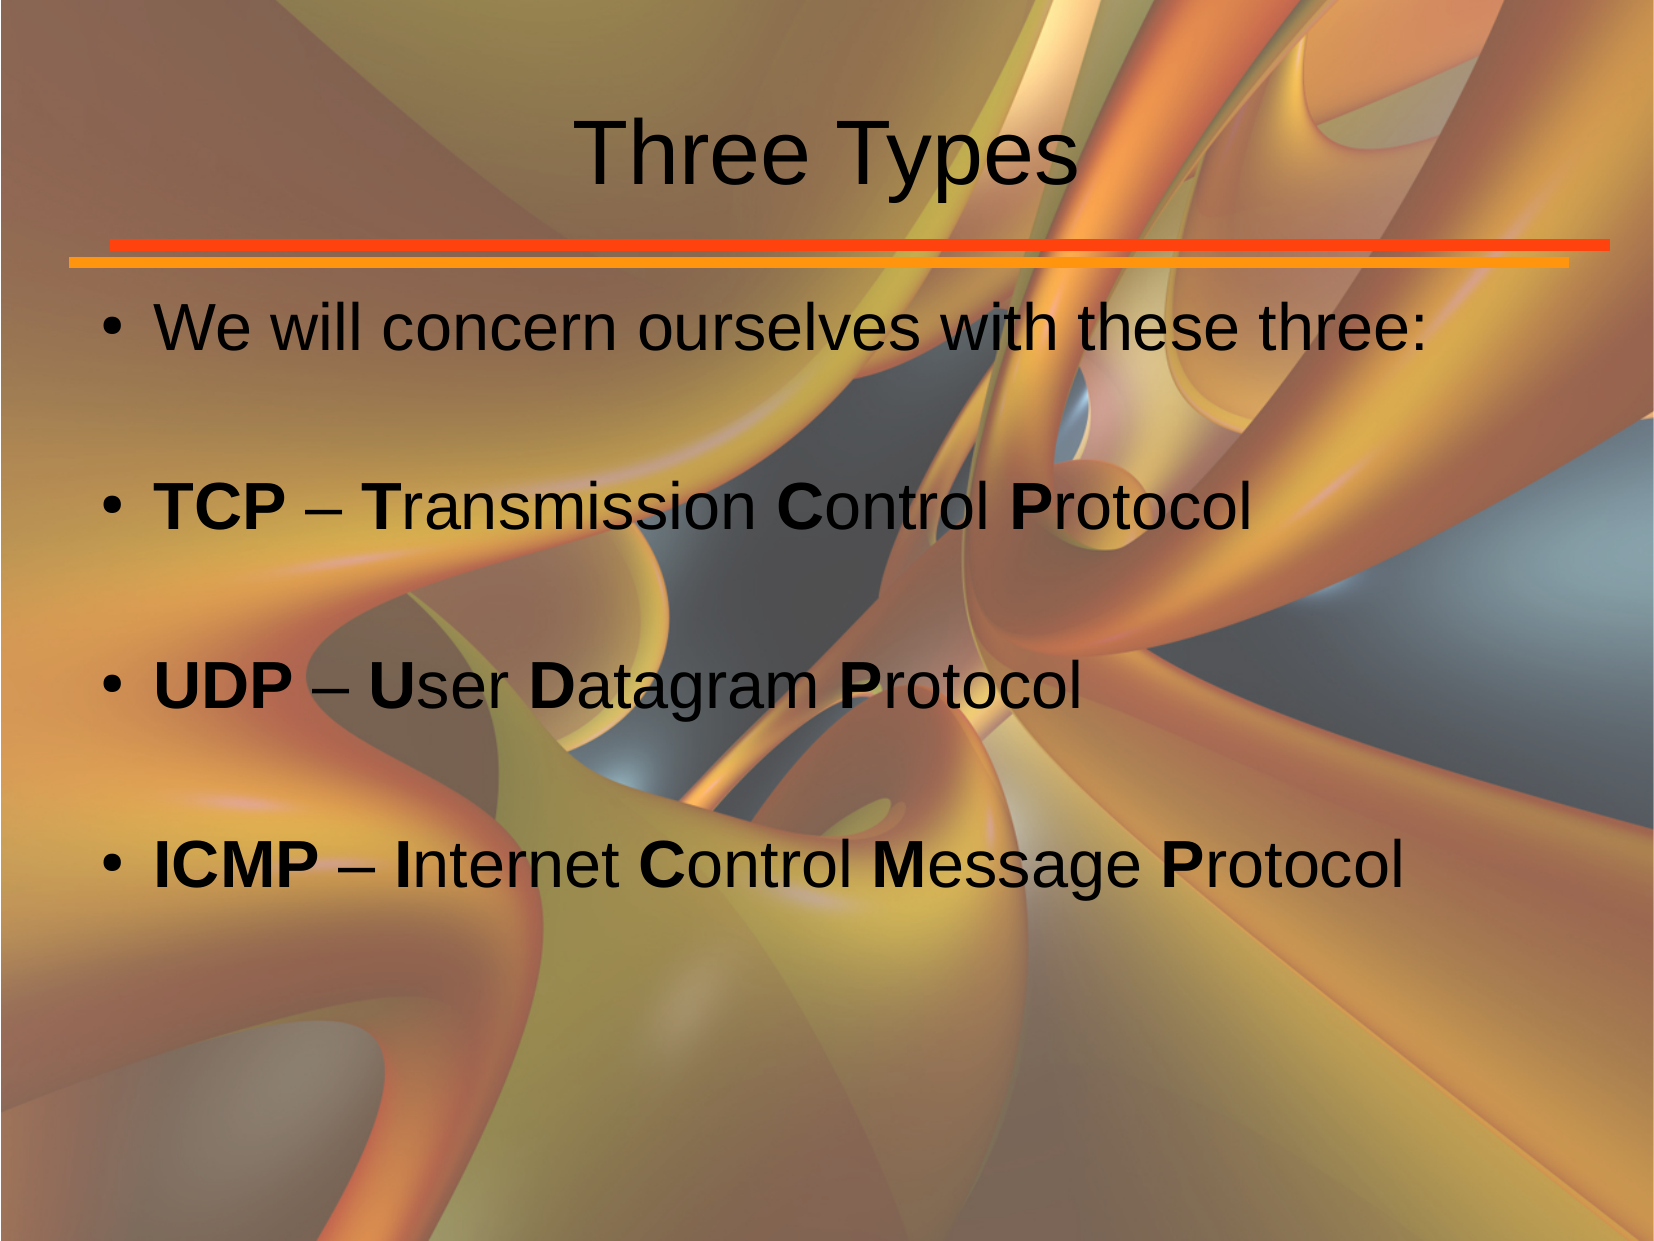

# Three Types
We will concern ourselves with these three:
TCP – Transmission Control Protocol
UDP – User Datagram Protocol
ICMP – Internet Control Message Protocol